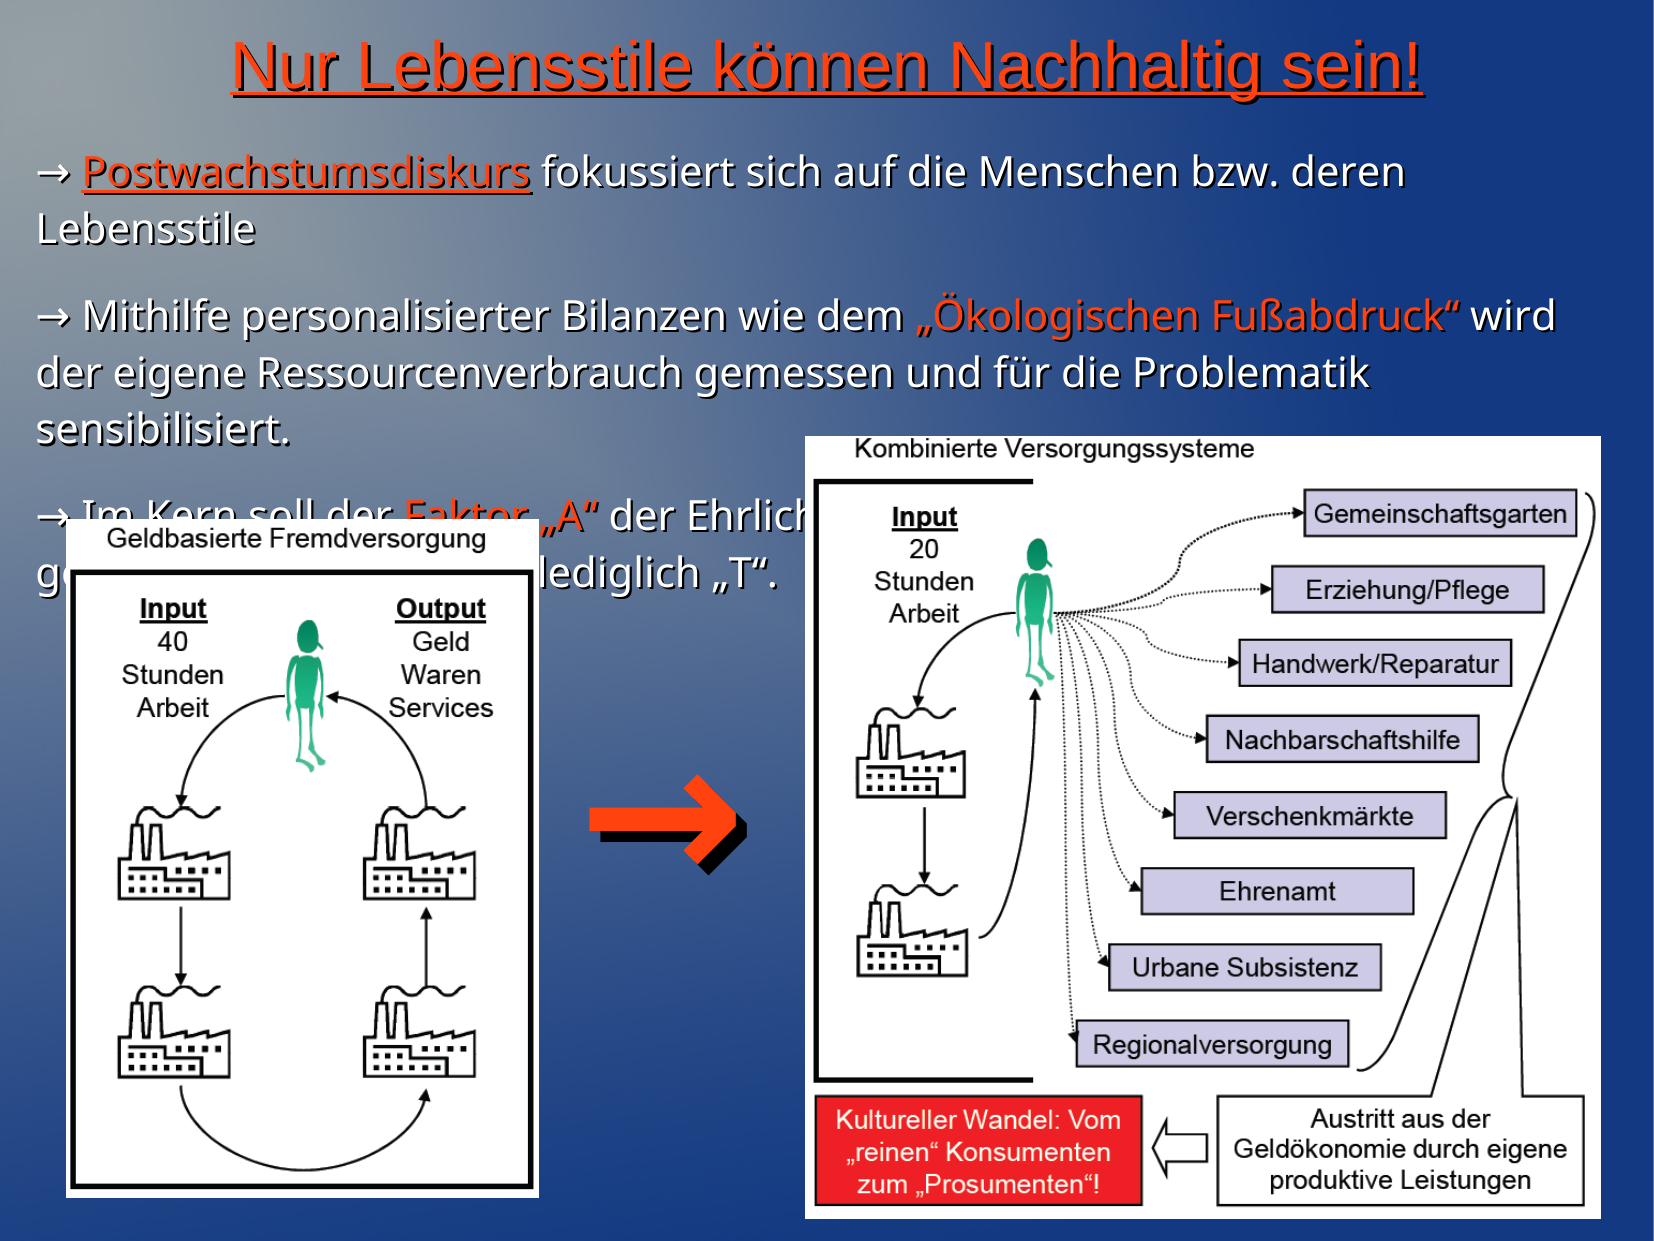

# Nur Lebensstile können Nachhaltig sein!
→ Postwachstumsdiskurs fokussiert sich auf die Menschen bzw. deren Lebensstile
→ Mithilfe personalisierter Bilanzen wie dem „Ökologischen Fußabdruck“ wird der eigene Ressourcenverbrauch gemessen und für die Problematik sensibilisiert.
→ Im Kern soll der Faktor „A“ der Ehrlich-Gleichung (I = P x A x T) politisch gestaltet werden, anstatt lediglich „T“.
→